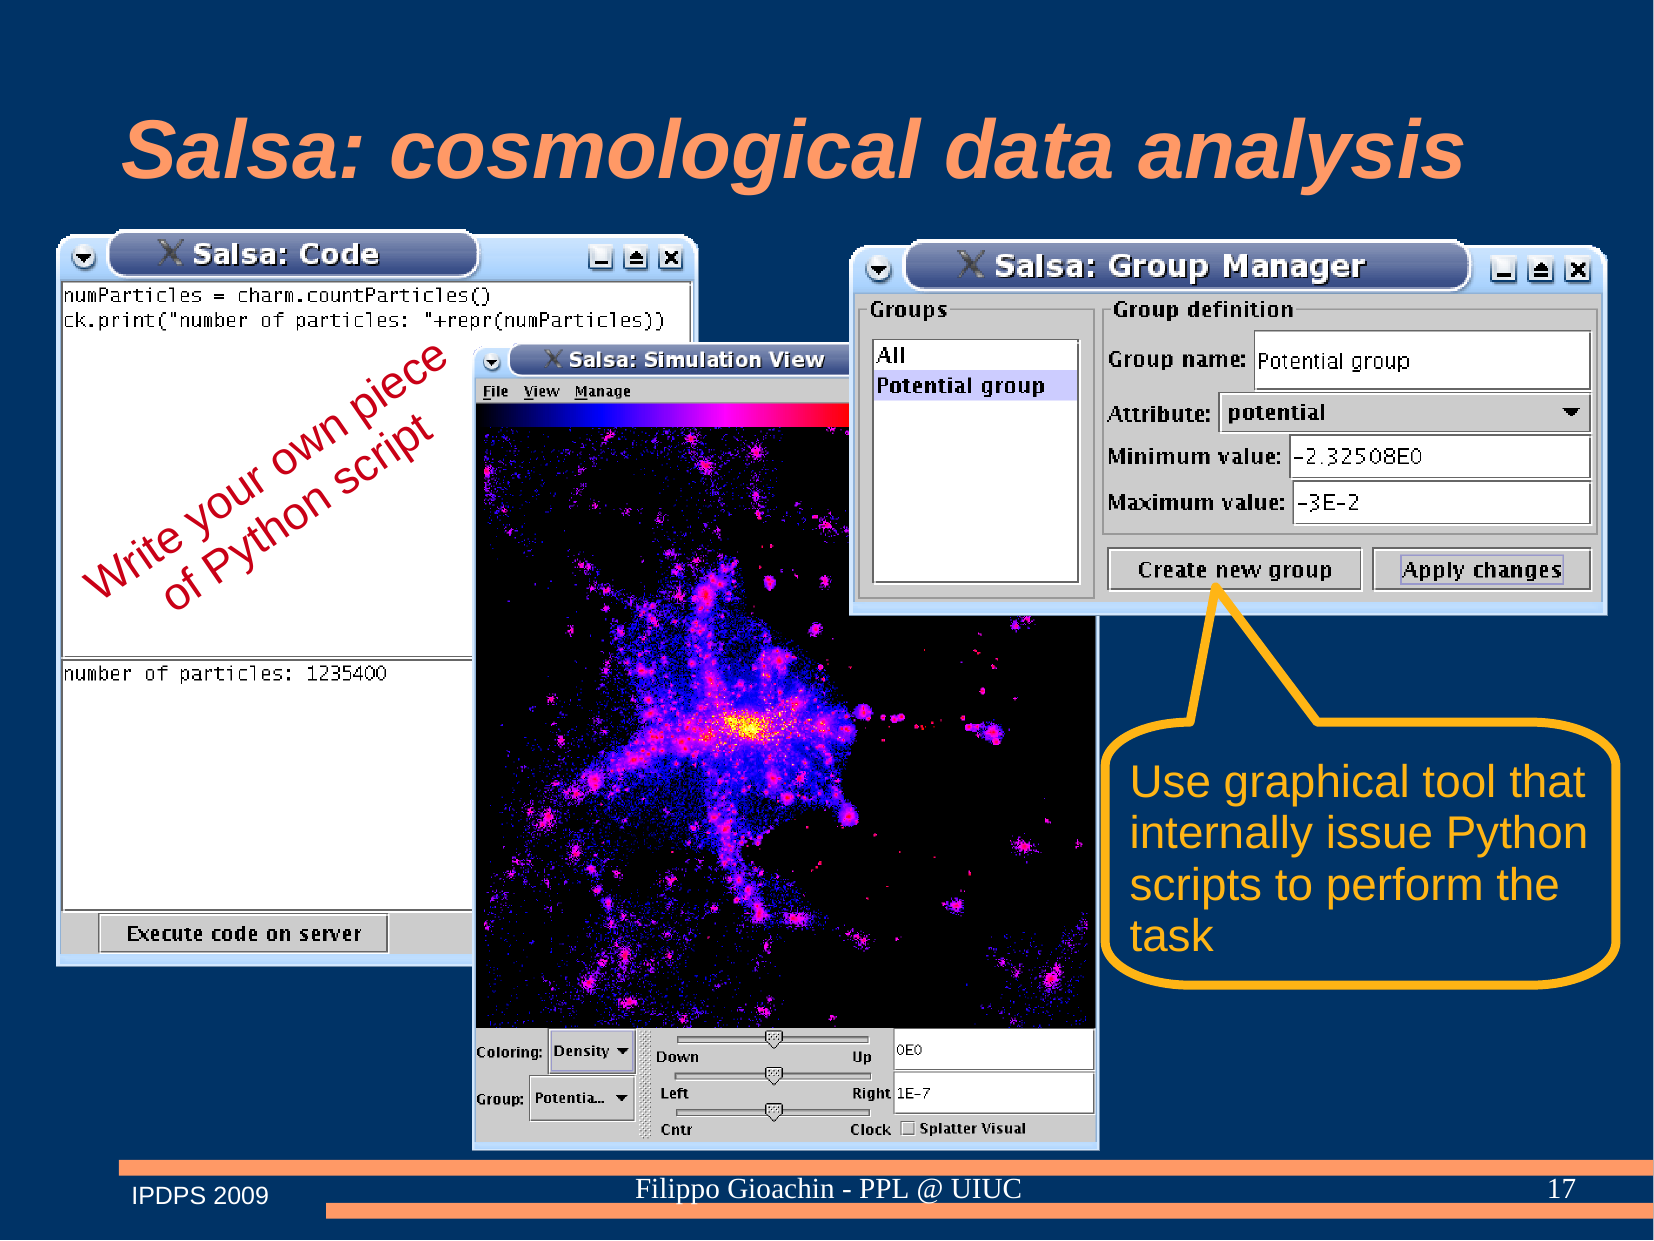

# Salsa: cosmological data analysis
Write your own piece
of Python script
Use graphical tool that
internally issue Python
scripts to perform the
task
17
Filippo Gioachin - PPL @ UIUC